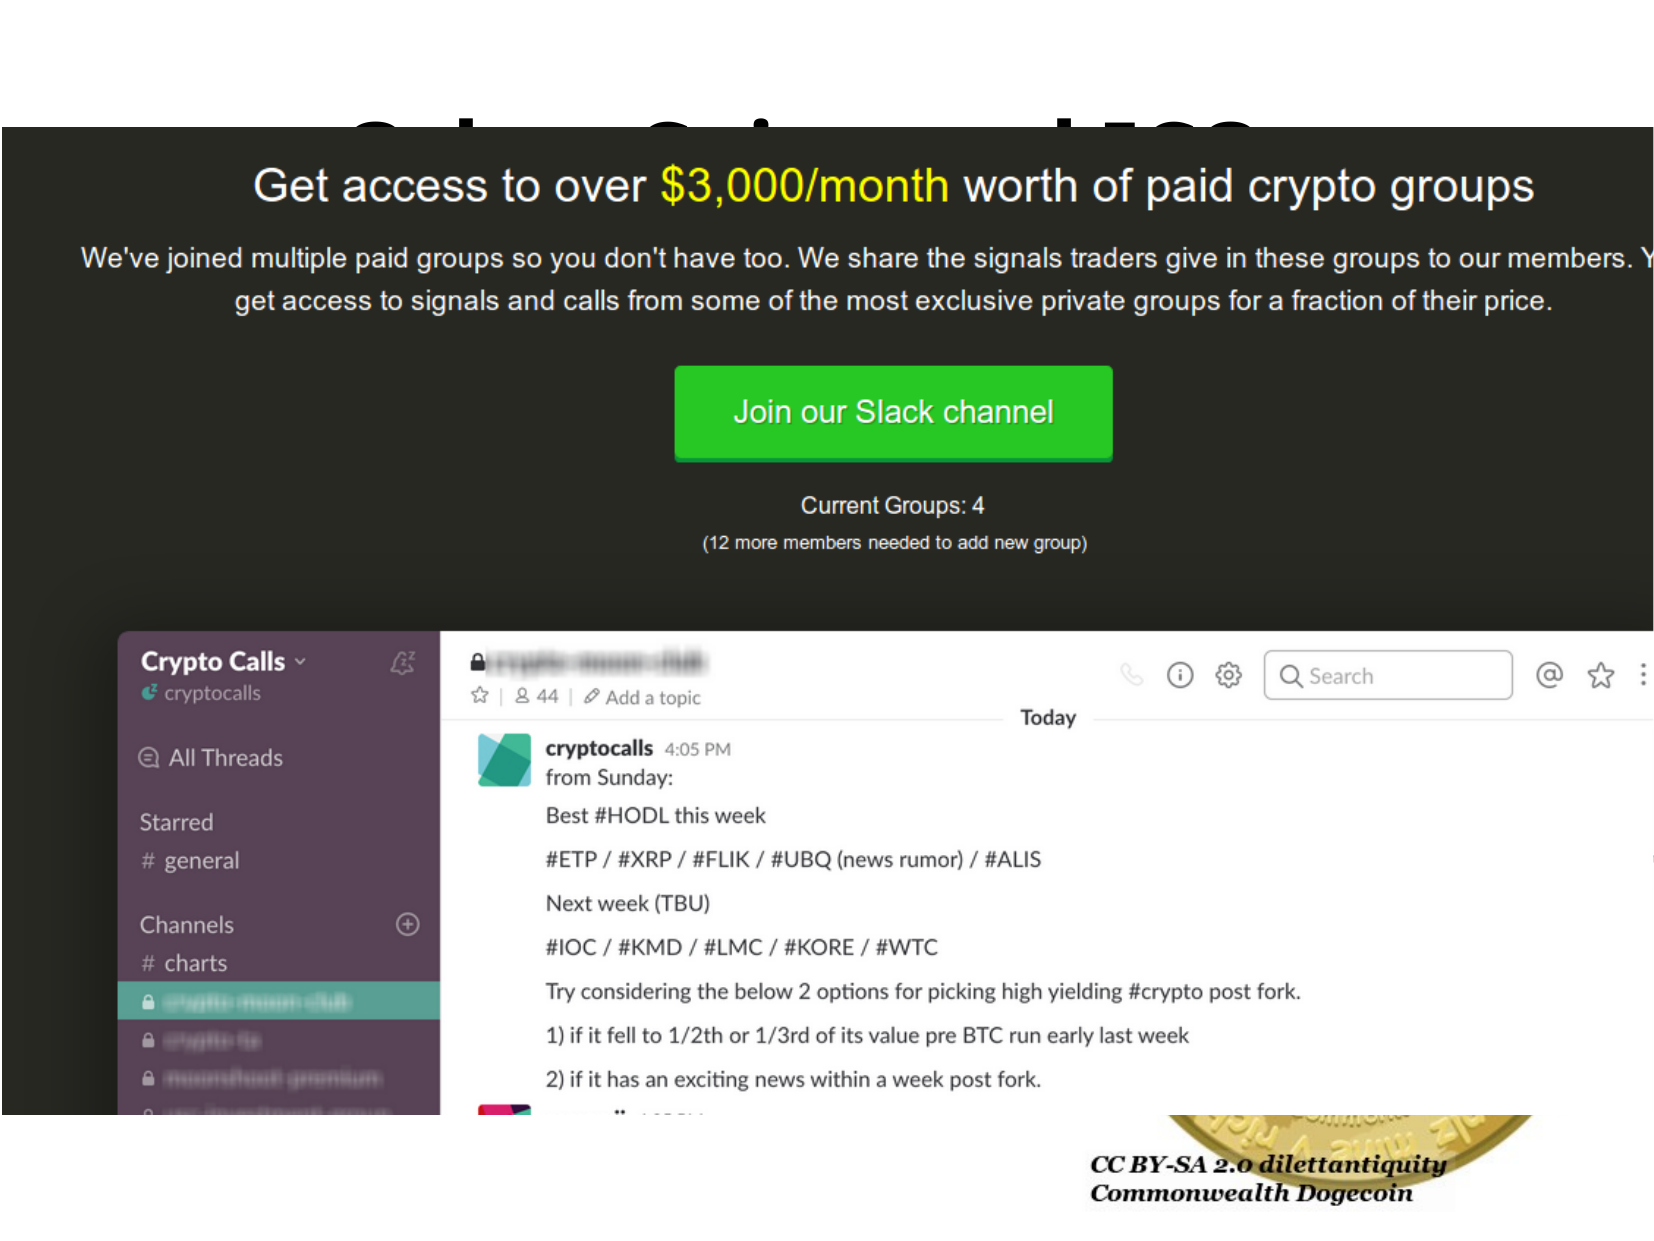

# Other Coins and ICOs
Not all scams are by issuers
CryptoCalls - squawk box / IRC equiv group for pump-and-dump of a different "Coin" each week.
even the joke DogeCoin exploded in value